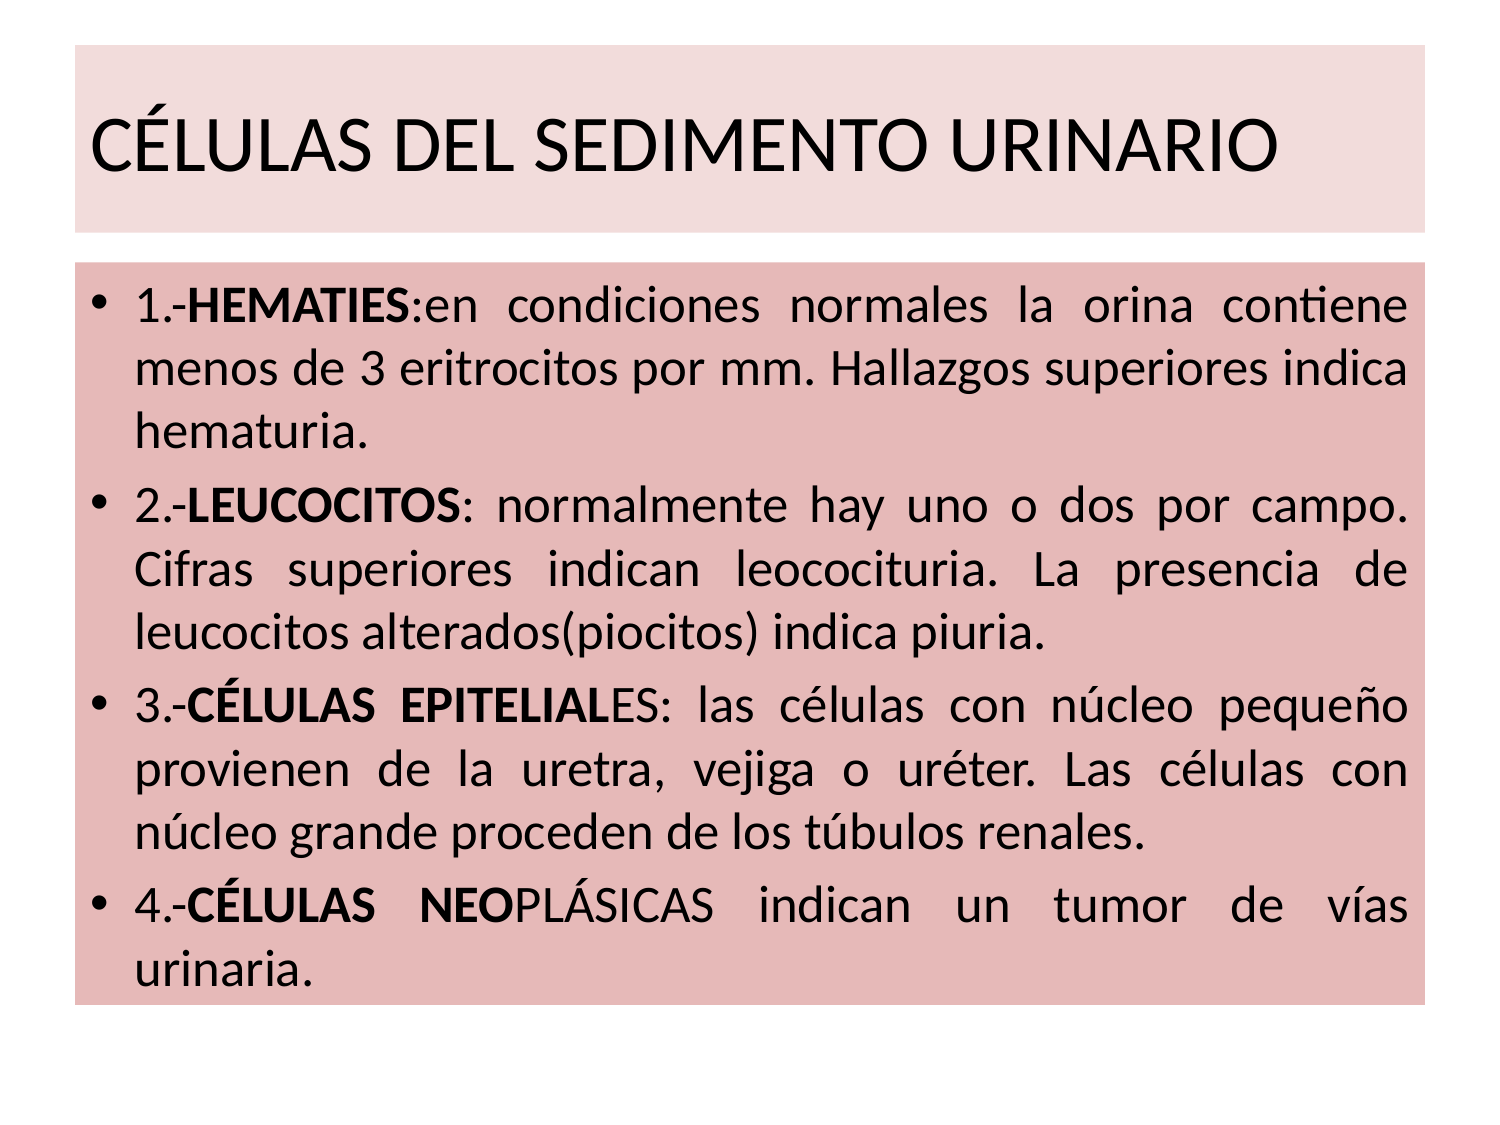

# CÉLULAS DEL SEDIMENTO URINARIO
1.-HEMATIES:en condiciones normales la orina contiene menos de 3 eritrocitos por mm. Hallazgos superiores indica hematuria.
2.-LEUCOCITOS: normalmente hay uno o dos por campo. Cifras superiores indican leococituria. La presencia de leucocitos alterados(piocitos) indica piuria.
3.-CÉLULAS EPITELIALES: las células con núcleo pequeño provienen de la uretra, vejiga o uréter. Las células con núcleo grande proceden de los túbulos renales.
4.-CÉLULAS NEOPLÁSICAS indican un tumor de vías urinaria.